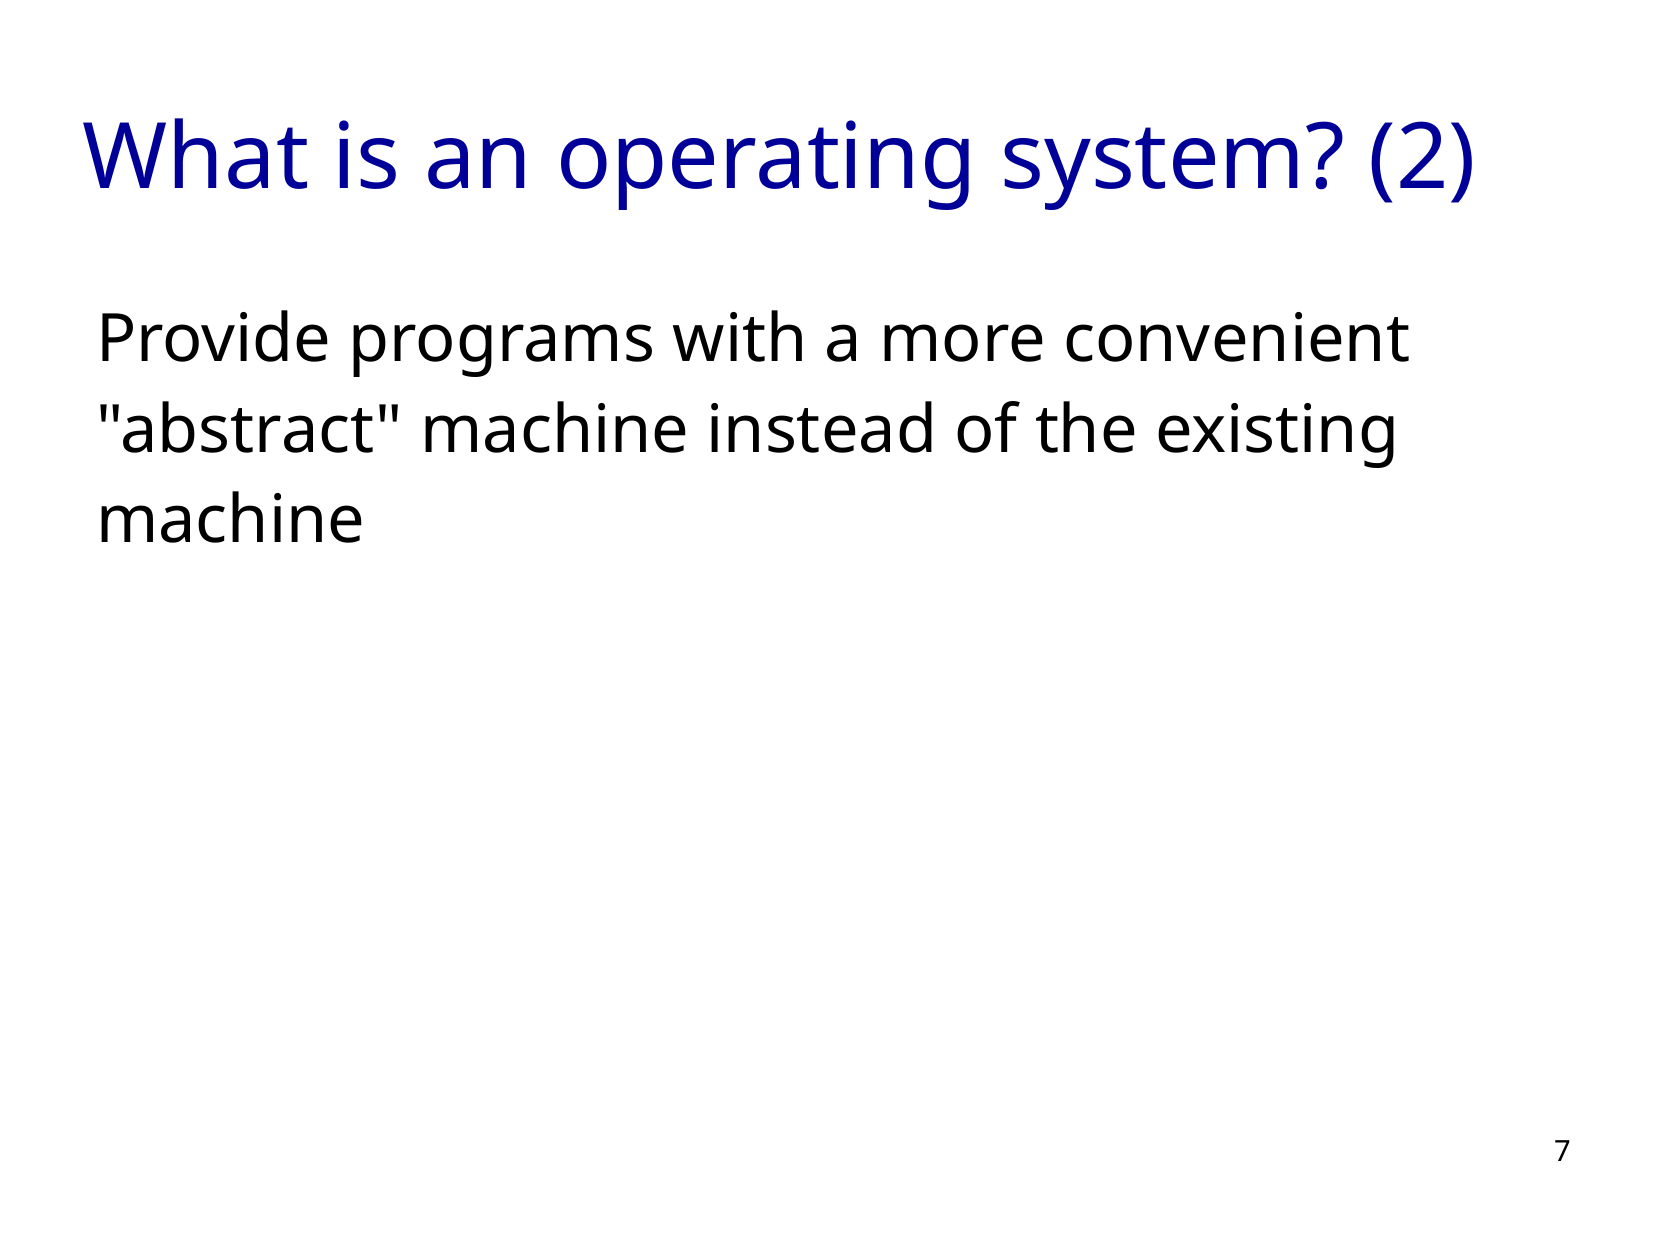

# What is an operating system? (2)
Provide programs with a more convenient "abstract" machine instead of the existing machine
7